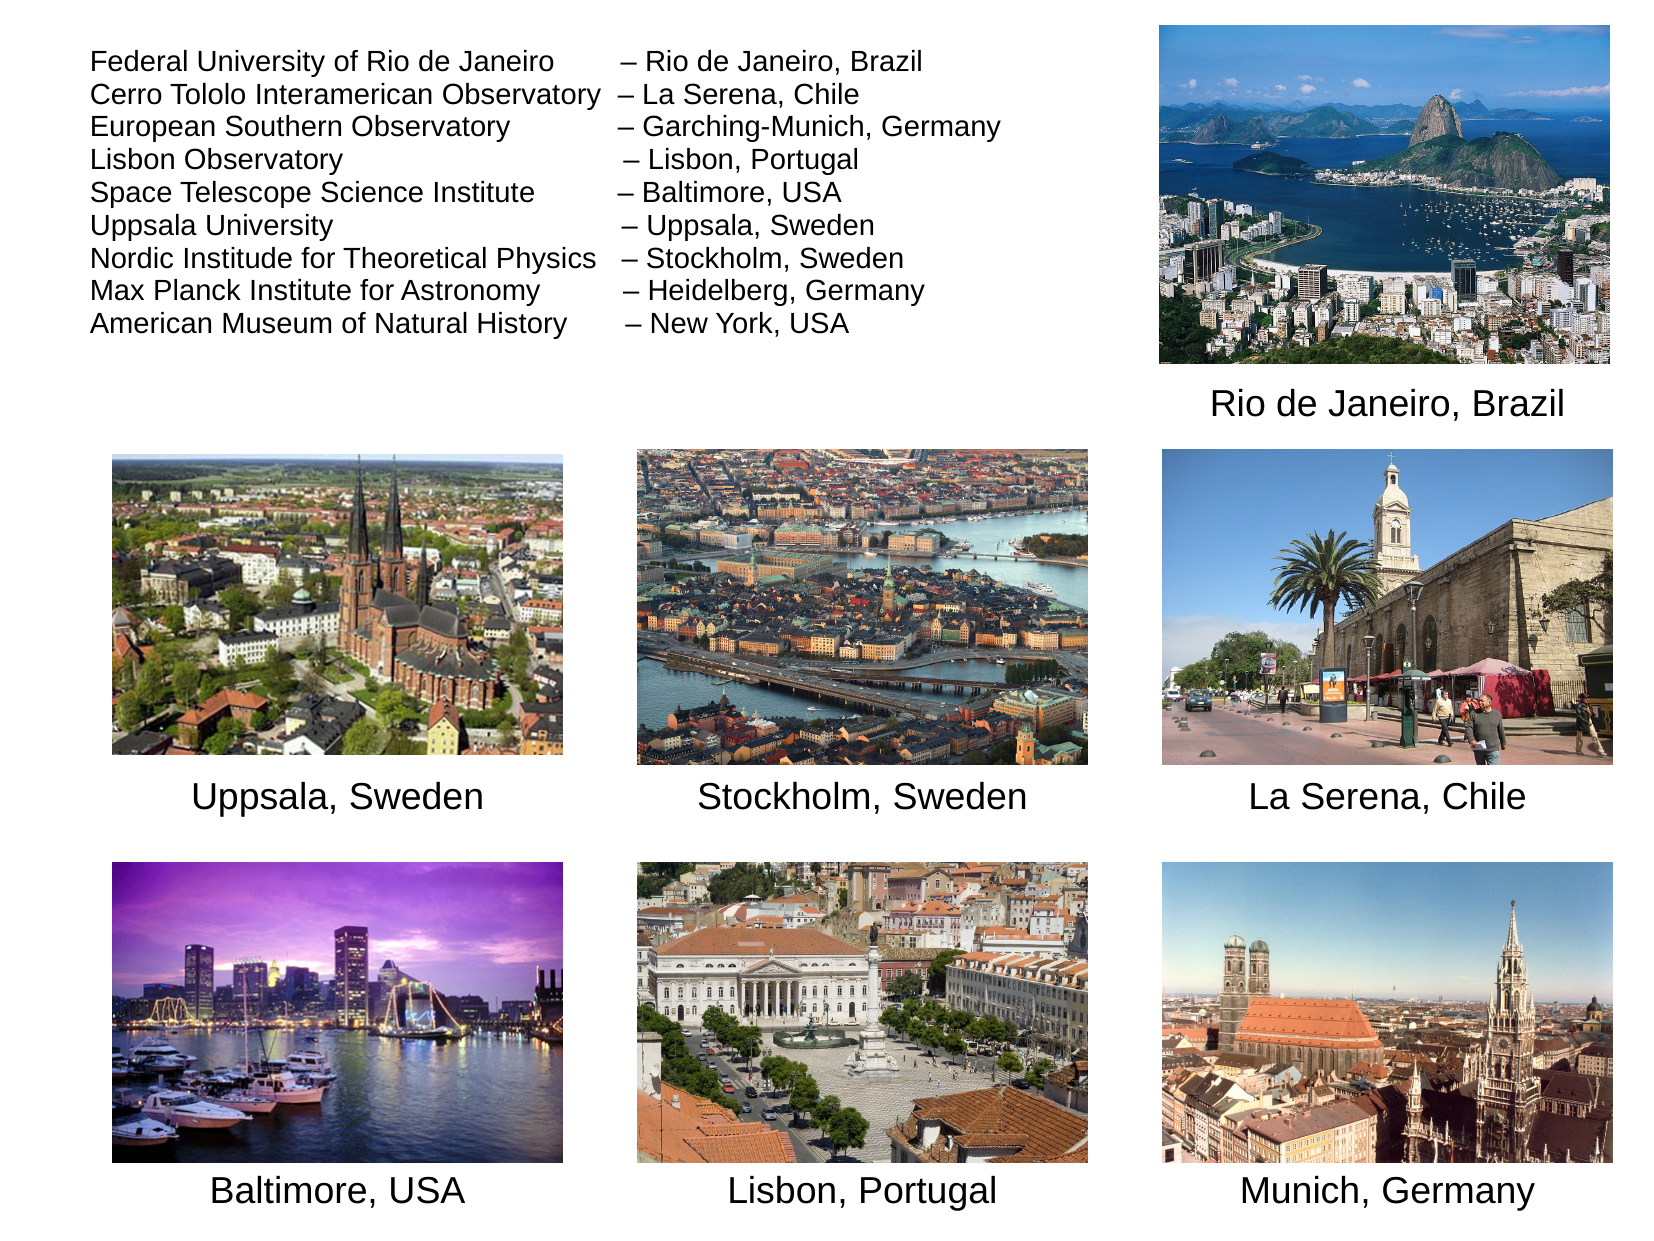

Federal University of Rio de Janeiro – Rio de Janeiro, Brazil
Cerro Tololo Interamerican Observatory – La Serena, Chile
European Southern Observatory – Garching-Munich, Germany
Lisbon Observatory – Lisbon, Portugal
Space Telescope Science Institute – Baltimore, USA
Uppsala University – Uppsala, Sweden
Nordic Institude for Theoretical Physics – Stockholm, Sweden
Max Planck Institute for Astronomy – Heidelberg, Germany
American Museum of Natural History – New York, USA
Rio de Janeiro, Brazil
Uppsala, Sweden
Stockholm, Sweden
La Serena, Chile
Baltimore, USA
Lisbon, Portugal
Munich, Germany